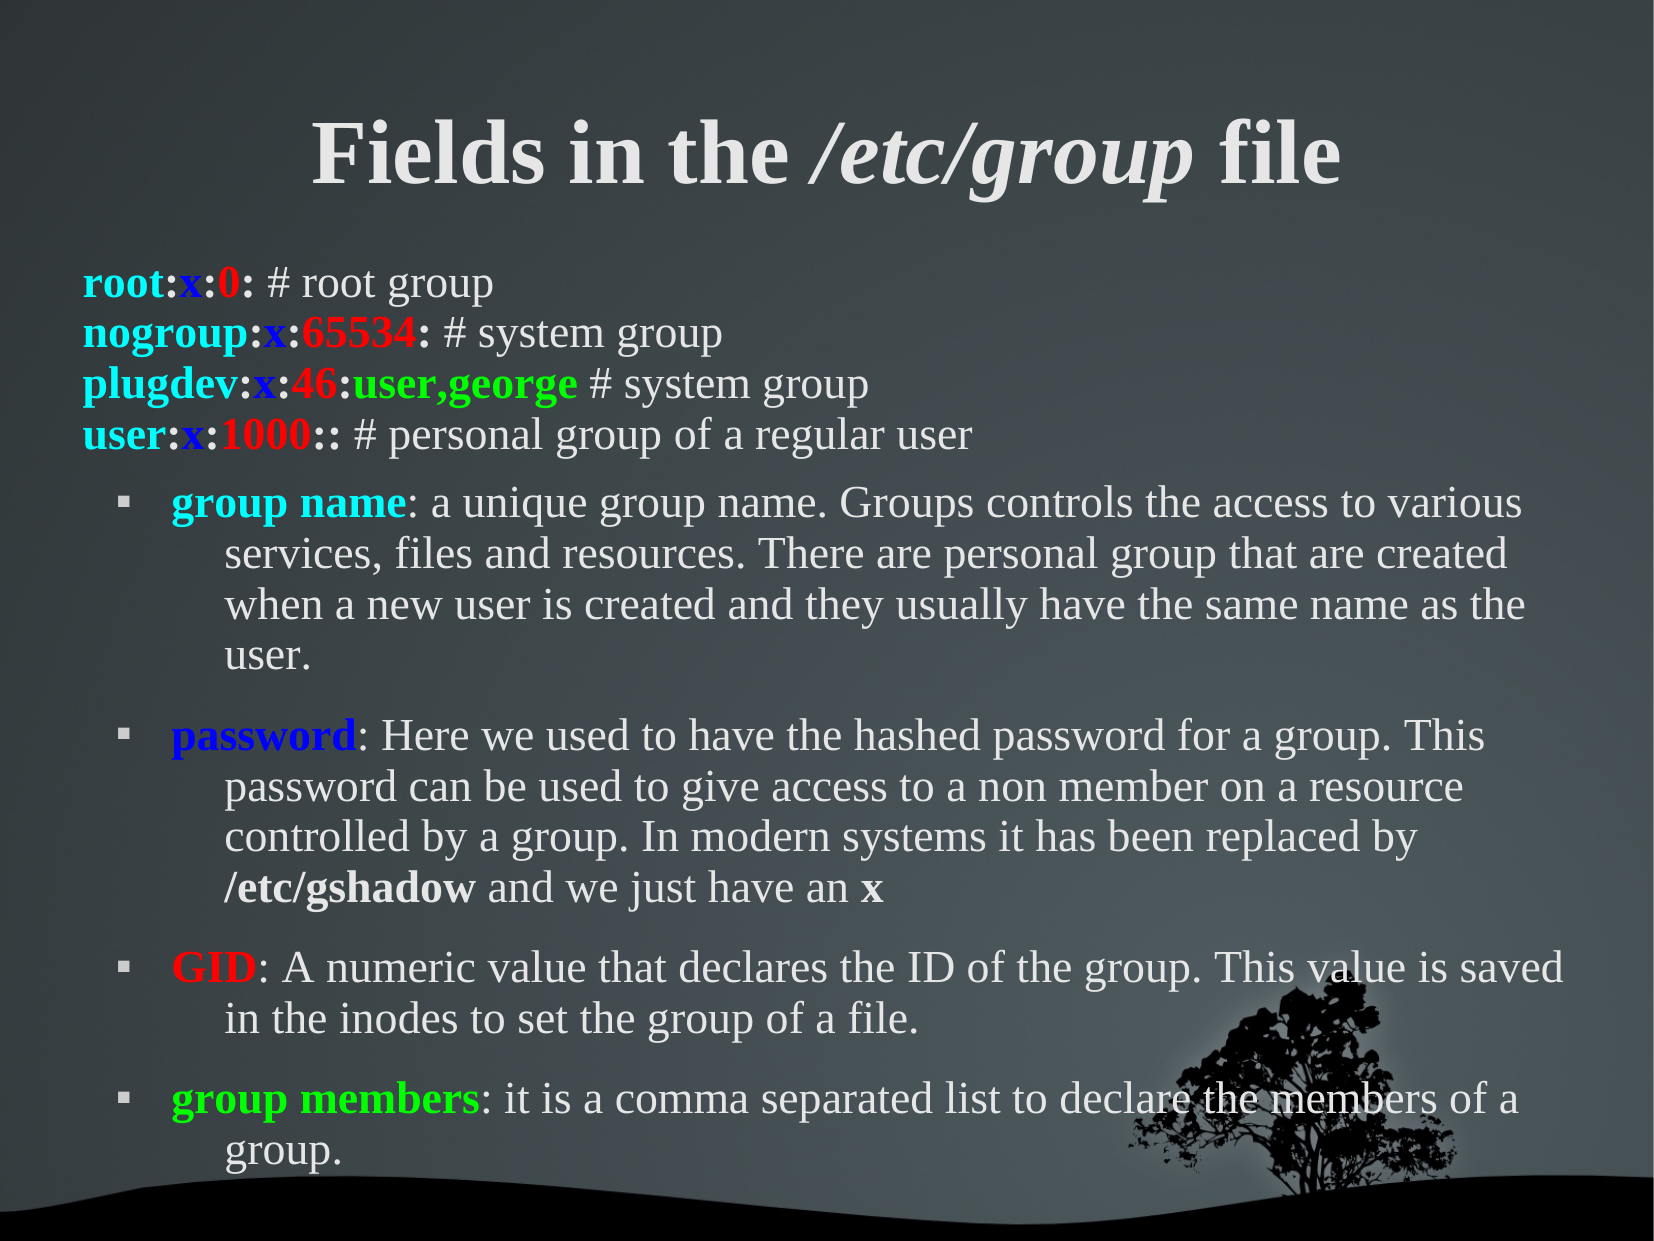

Fields in the /etc/group file
# root:x:0: # root group
nogroup:x:65534: # system group
plugdev:x:46:user,george # system group
user:x:1000:: # personal group of a regular user
group name: a unique group name. Groups controls the access to various services, files and resources. There are personal group that are created when a new user is created and they usually have the same name as the user.
password: Here we used to have the hashed password for a group. This password can be used to give access to a non member on a resource controlled by a group. In modern systems it has been replaced by /etc/gshadow and we just have an x
GID: A numeric value that declares the ID of the group. This value is saved in the inodes to set the group of a file.
group members: it is a comma separated list to declare the members of a group.